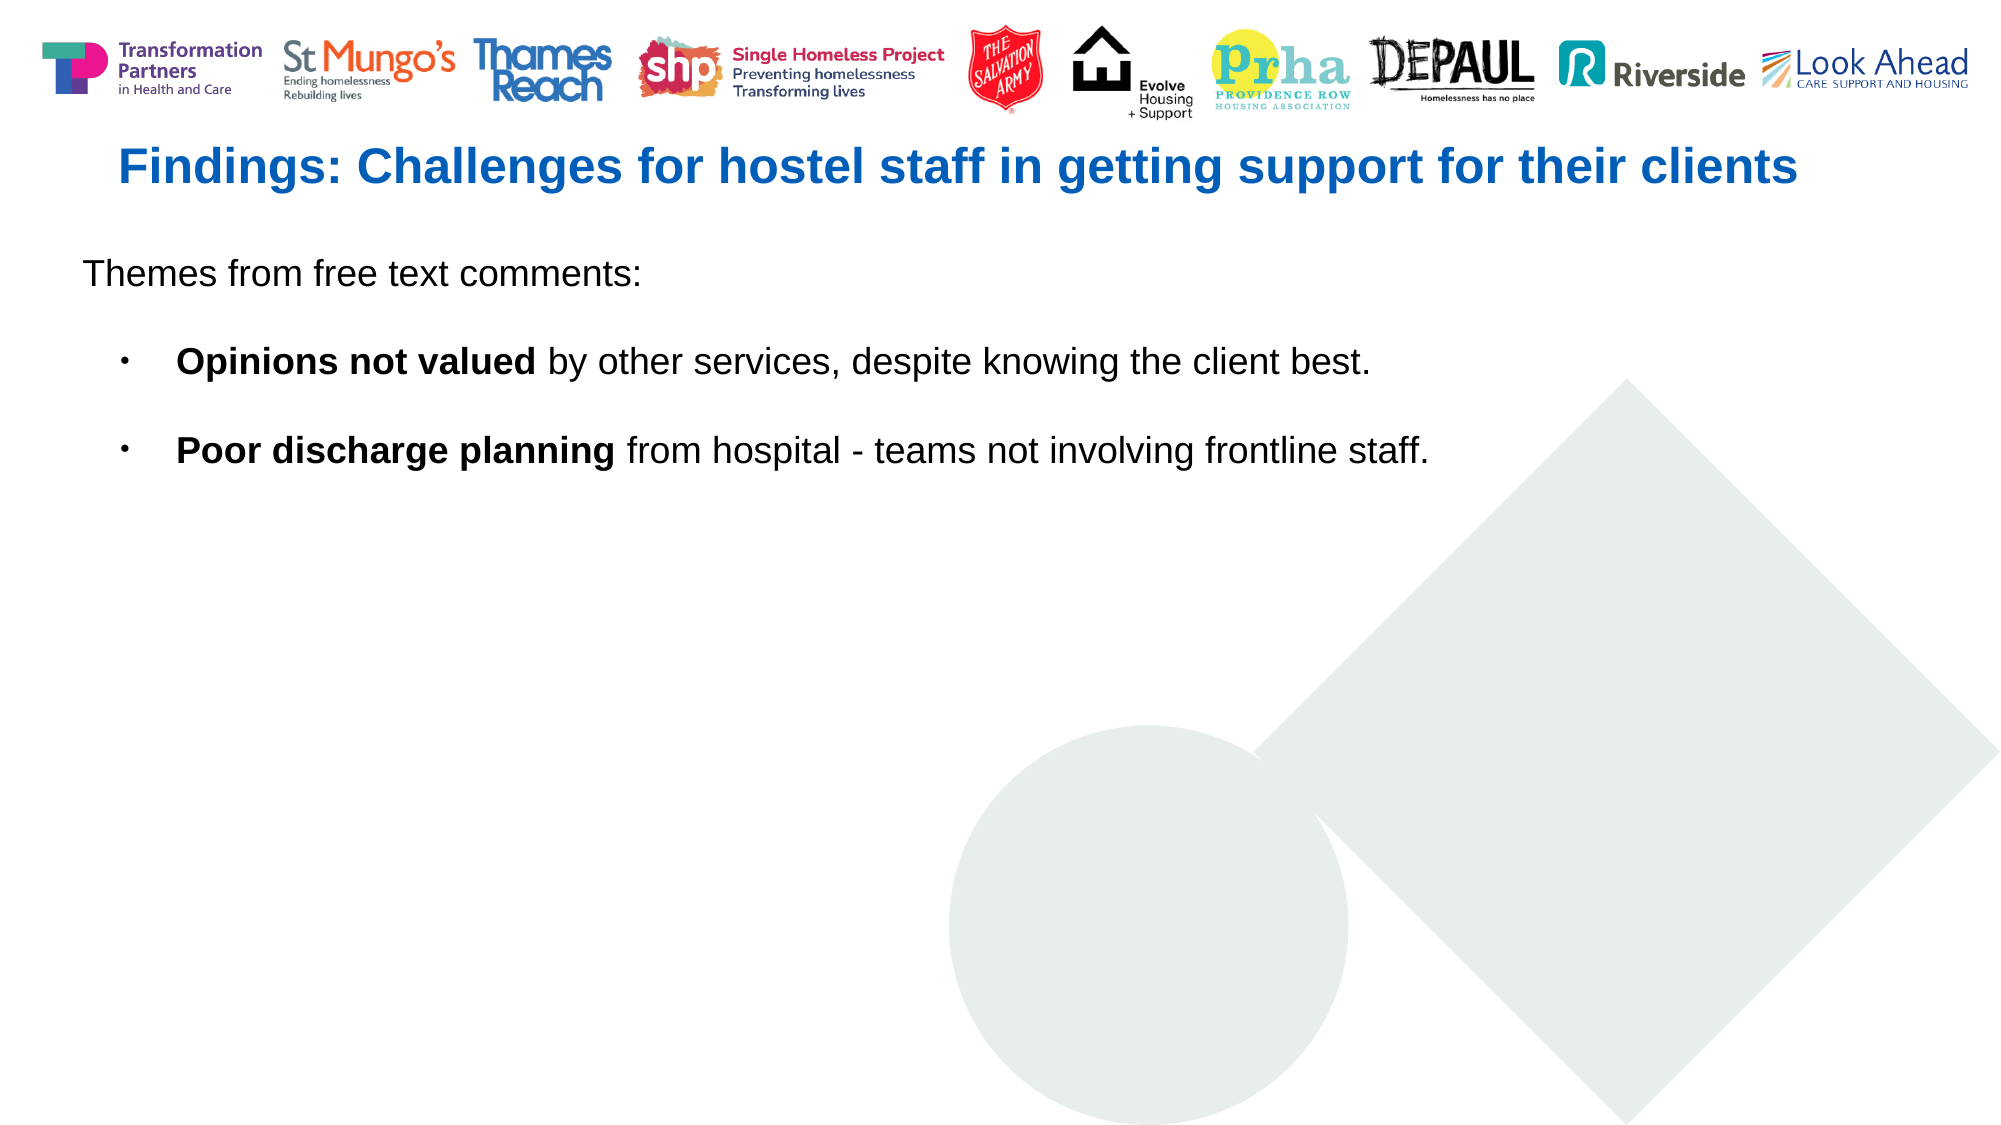

# Findings: Challenges for hostel staff in getting support for their clients
Themes from free text comments:
Opinions not valued by other services, despite knowing the client best.
Poor discharge planning from hospital - teams not involving frontline staff.